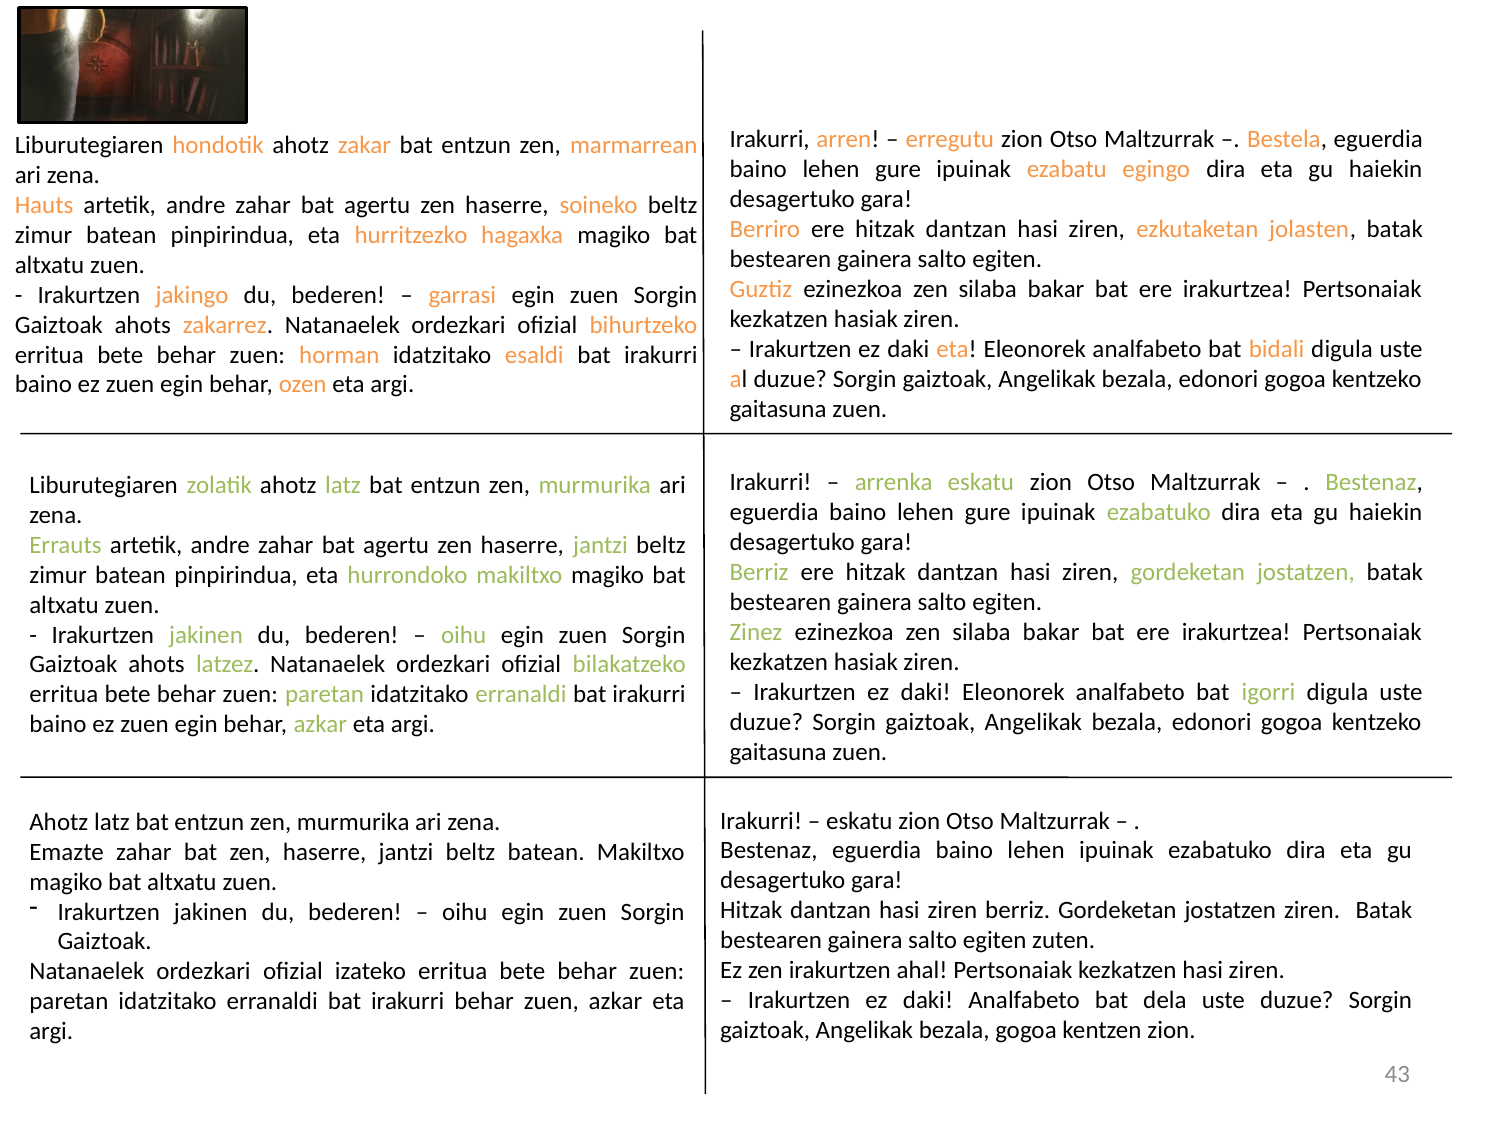

Irakurri, arren! – erregutu zion Otso Maltzurrak –. Bestela, eguerdia baino lehen gure ipuinak ezabatu egingo dira eta gu haiekin desagertuko gara!
Berriro ere hitzak dantzan hasi ziren, ezkutaketan jolasten, batak bestearen gainera salto egiten.
Guztiz ezinezkoa zen silaba bakar bat ere irakurtzea! Pertsonaiak kezkatzen hasiak ziren.
– Irakurtzen ez daki eta! Eleonorek analfabeto bat bidali digula uste al duzue? Sorgin gaiztoak, Angelikak bezala, edonori gogoa kentzeko gaitasuna zuen.
Liburutegiaren hondotik ahotz zakar bat entzun zen, marmarrean ari zena.
Hauts artetik, andre zahar bat agertu zen haserre, soineko beltz zimur batean pinpirindua, eta hurritzezko hagaxka magiko bat altxatu zuen.
- Irakurtzen jakingo du, bederen! – garrasi egin zuen Sorgin Gaiztoak ahots zakarrez. Natanaelek ordezkari ofizial bihurtzeko erritua bete behar zuen: horman idatzitako esaldi bat irakurri baino ez zuen egin behar, ozen eta argi.
Irakurri! – arrenka eskatu zion Otso Maltzurrak – . Bestenaz, eguerdia baino lehen gure ipuinak ezabatuko dira eta gu haiekin desagertuko gara!
Berriz ere hitzak dantzan hasi ziren, gordeketan jostatzen, batak bestearen gainera salto egiten.
Zinez ezinezkoa zen silaba bakar bat ere irakurtzea! Pertsonaiak kezkatzen hasiak ziren.
– Irakurtzen ez daki! Eleonorek analfabeto bat igorri digula uste duzue? Sorgin gaiztoak, Angelikak bezala, edonori gogoa kentzeko gaitasuna zuen.
Liburutegiaren zolatik ahotz latz bat entzun zen, murmurika ari zena.
Errauts artetik, andre zahar bat agertu zen haserre, jantzi beltz zimur batean pinpirindua, eta hurrondoko makiltxo magiko bat altxatu zuen.
- Irakurtzen jakinen du, bederen! – oihu egin zuen Sorgin Gaiztoak ahots latzez. Natanaelek ordezkari ofizial bilakatzeko erritua bete behar zuen: paretan idatzitako erranaldi bat irakurri baino ez zuen egin behar, azkar eta argi.
Irakurri! – eskatu zion Otso Maltzurrak – .
Bestenaz, eguerdia baino lehen ipuinak ezabatuko dira eta gu desagertuko gara!
Hitzak dantzan hasi ziren berriz. Gordeketan jostatzen ziren. Batak bestearen gainera salto egiten zuten.
Ez zen irakurtzen ahal! Pertsonaiak kezkatzen hasi ziren.
– Irakurtzen ez daki! Analfabeto bat dela uste duzue? Sorgin gaiztoak, Angelikak bezala, gogoa kentzen zion.
Ahotz latz bat entzun zen, murmurika ari zena.
Emazte zahar bat zen, haserre, jantzi beltz batean. Makiltxo magiko bat altxatu zuen.
Irakurtzen jakinen du, bederen! – oihu egin zuen Sorgin Gaiztoak.
Natanaelek ordezkari ofizial izateko erritua bete behar zuen: paretan idatzitako erranaldi bat irakurri behar zuen, azkar eta argi.